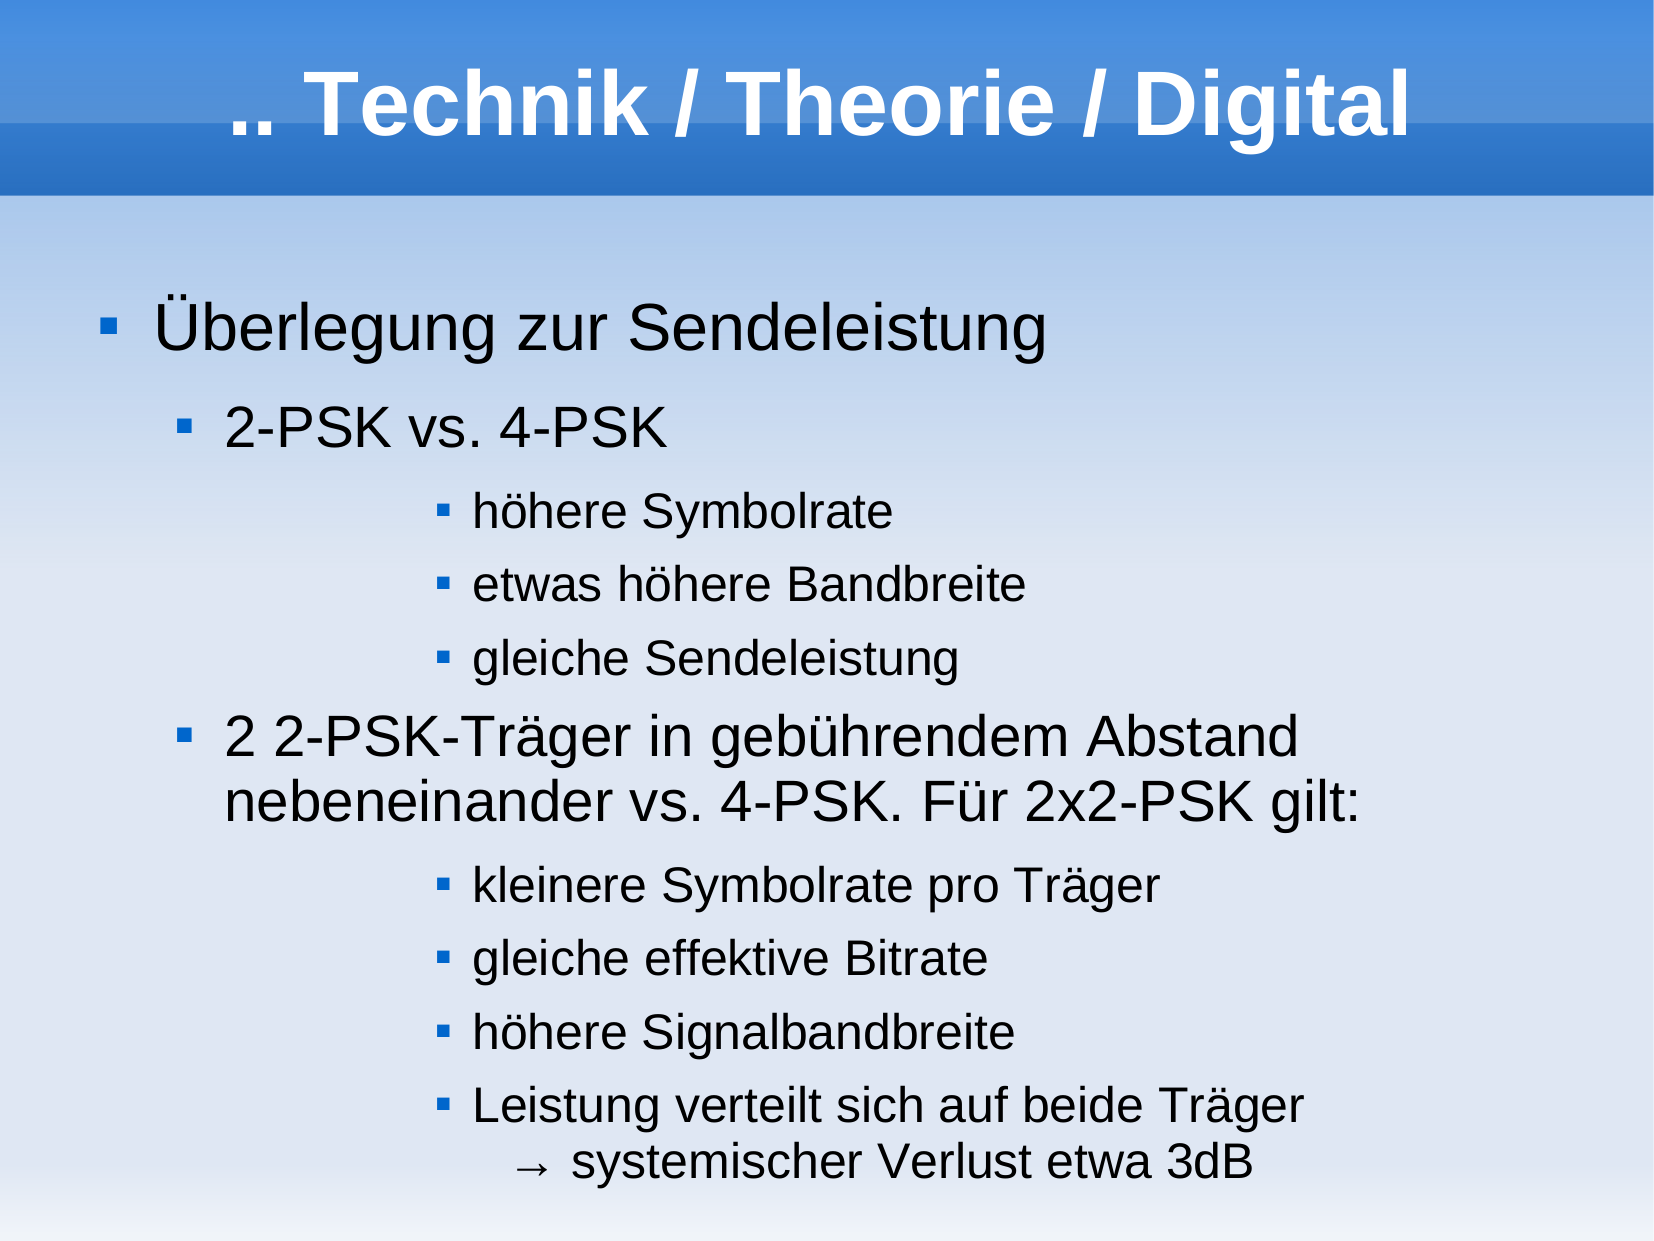

# .. Technik / Theorie / Digital
Überlegung zur Sendeleistung
2-PSK vs. 4-PSK
höhere Symbolrate
etwas höhere Bandbreite
gleiche Sendeleistung
2 2-PSK-Träger in gebührendem Abstand nebeneinander vs. 4-PSK. Für 2x2-PSK gilt:
kleinere Symbolrate pro Träger
gleiche effektive Bitrate
höhere Signalbandbreite
Leistung verteilt sich auf beide Träger
→ systemischer Verlust etwa 3dB